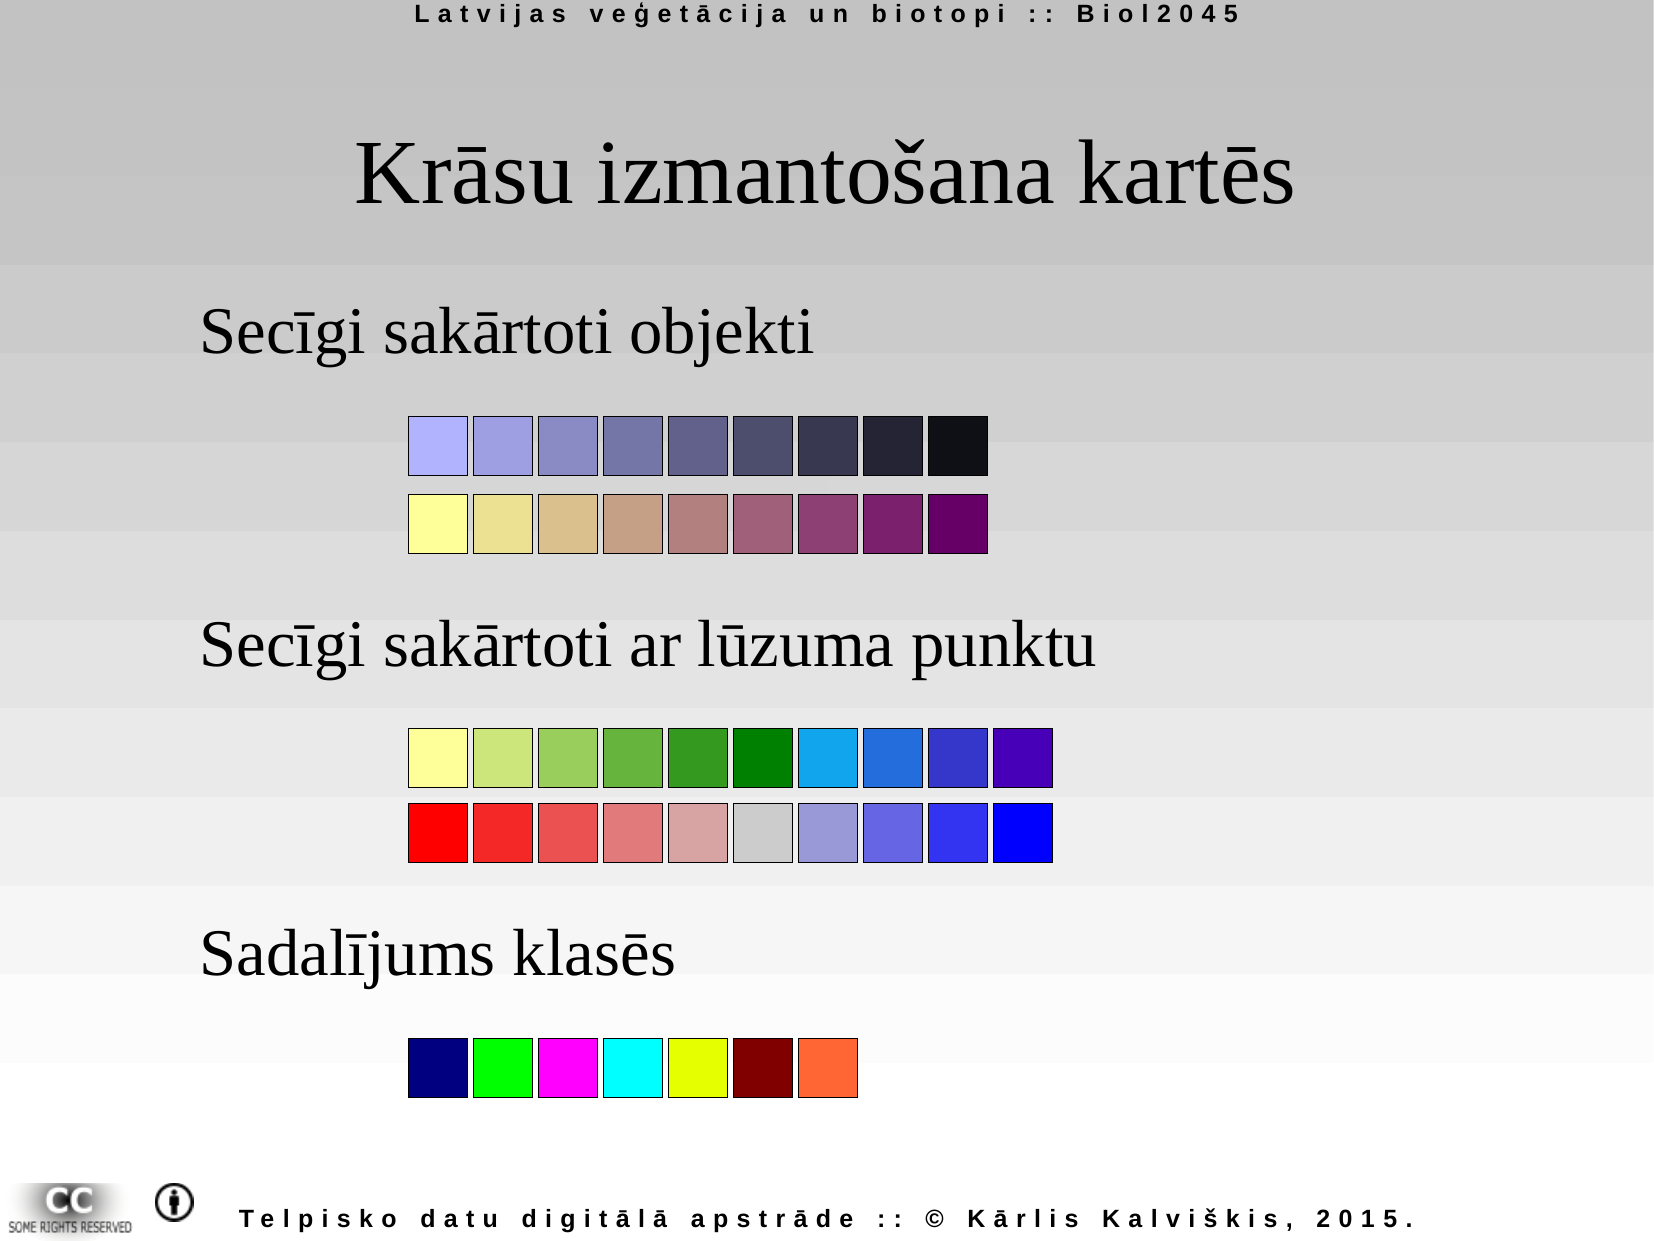

# Krāsu izmantošana kartēs
Secīgi sakārtoti objekti
Secīgi sakārtoti ar lūzuma punktu
Sadalījums klasēs